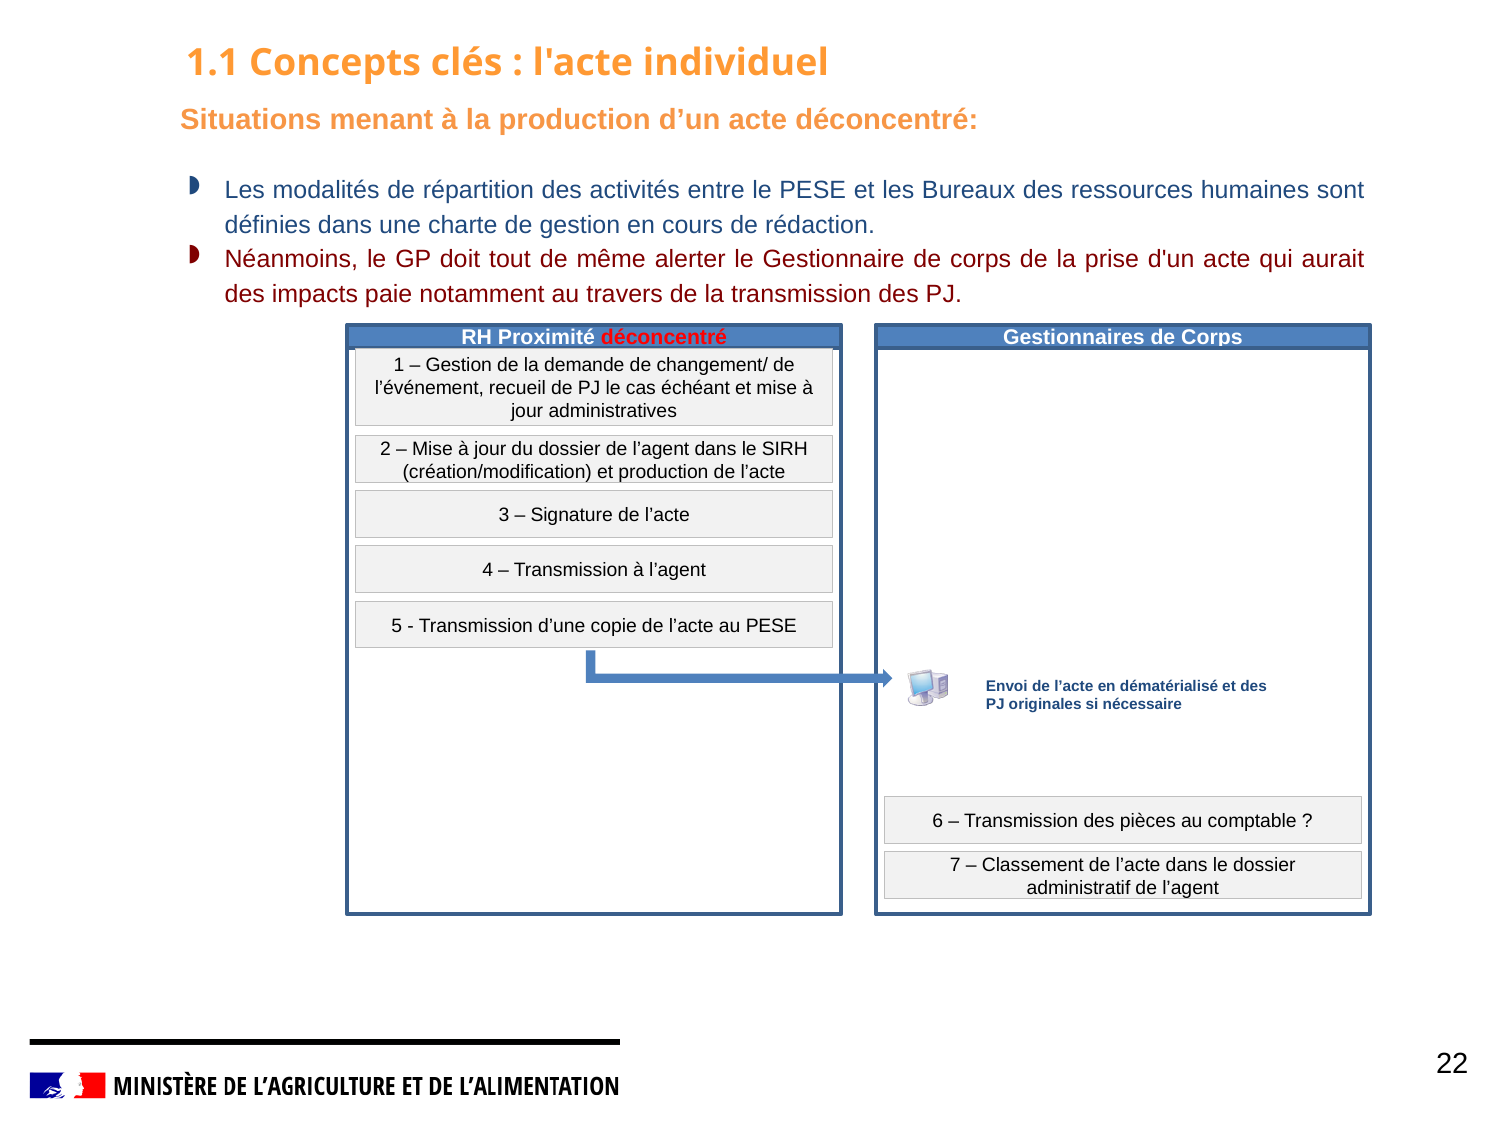

1.1 Concepts clés : l'acte individuel
Situations menant à la production d’un acte déconcentré:
Les modalités de répartition des activités entre le PESE et les Bureaux des ressources humaines sont définies dans une charte de gestion en cours de rédaction.
Néanmoins, le GP doit tout de même alerter le Gestionnaire de corps de la prise d'un acte qui aurait des impacts paie notamment au travers de la transmission des PJ.
 RH Proximité déconcentré
Gestionnaires de Corps
1 – Gestion de la demande de changement/ de l’événement, recueil de PJ le cas échéant et mise à jour administratives
2 – Mise à jour du dossier de l’agent dans le SIRH (création/modification) et production de l’acte
3 – Signature de l’acte
4 – Transmission à l’agent
5 - Transmission d’une copie de l’acte au PESE
Envoi de l’acte en dématérialisé et des PJ originales si nécessaire
6 – Transmission des pièces au comptable ?
7 – Classement de l’acte dans le dossier administratif de l’agent